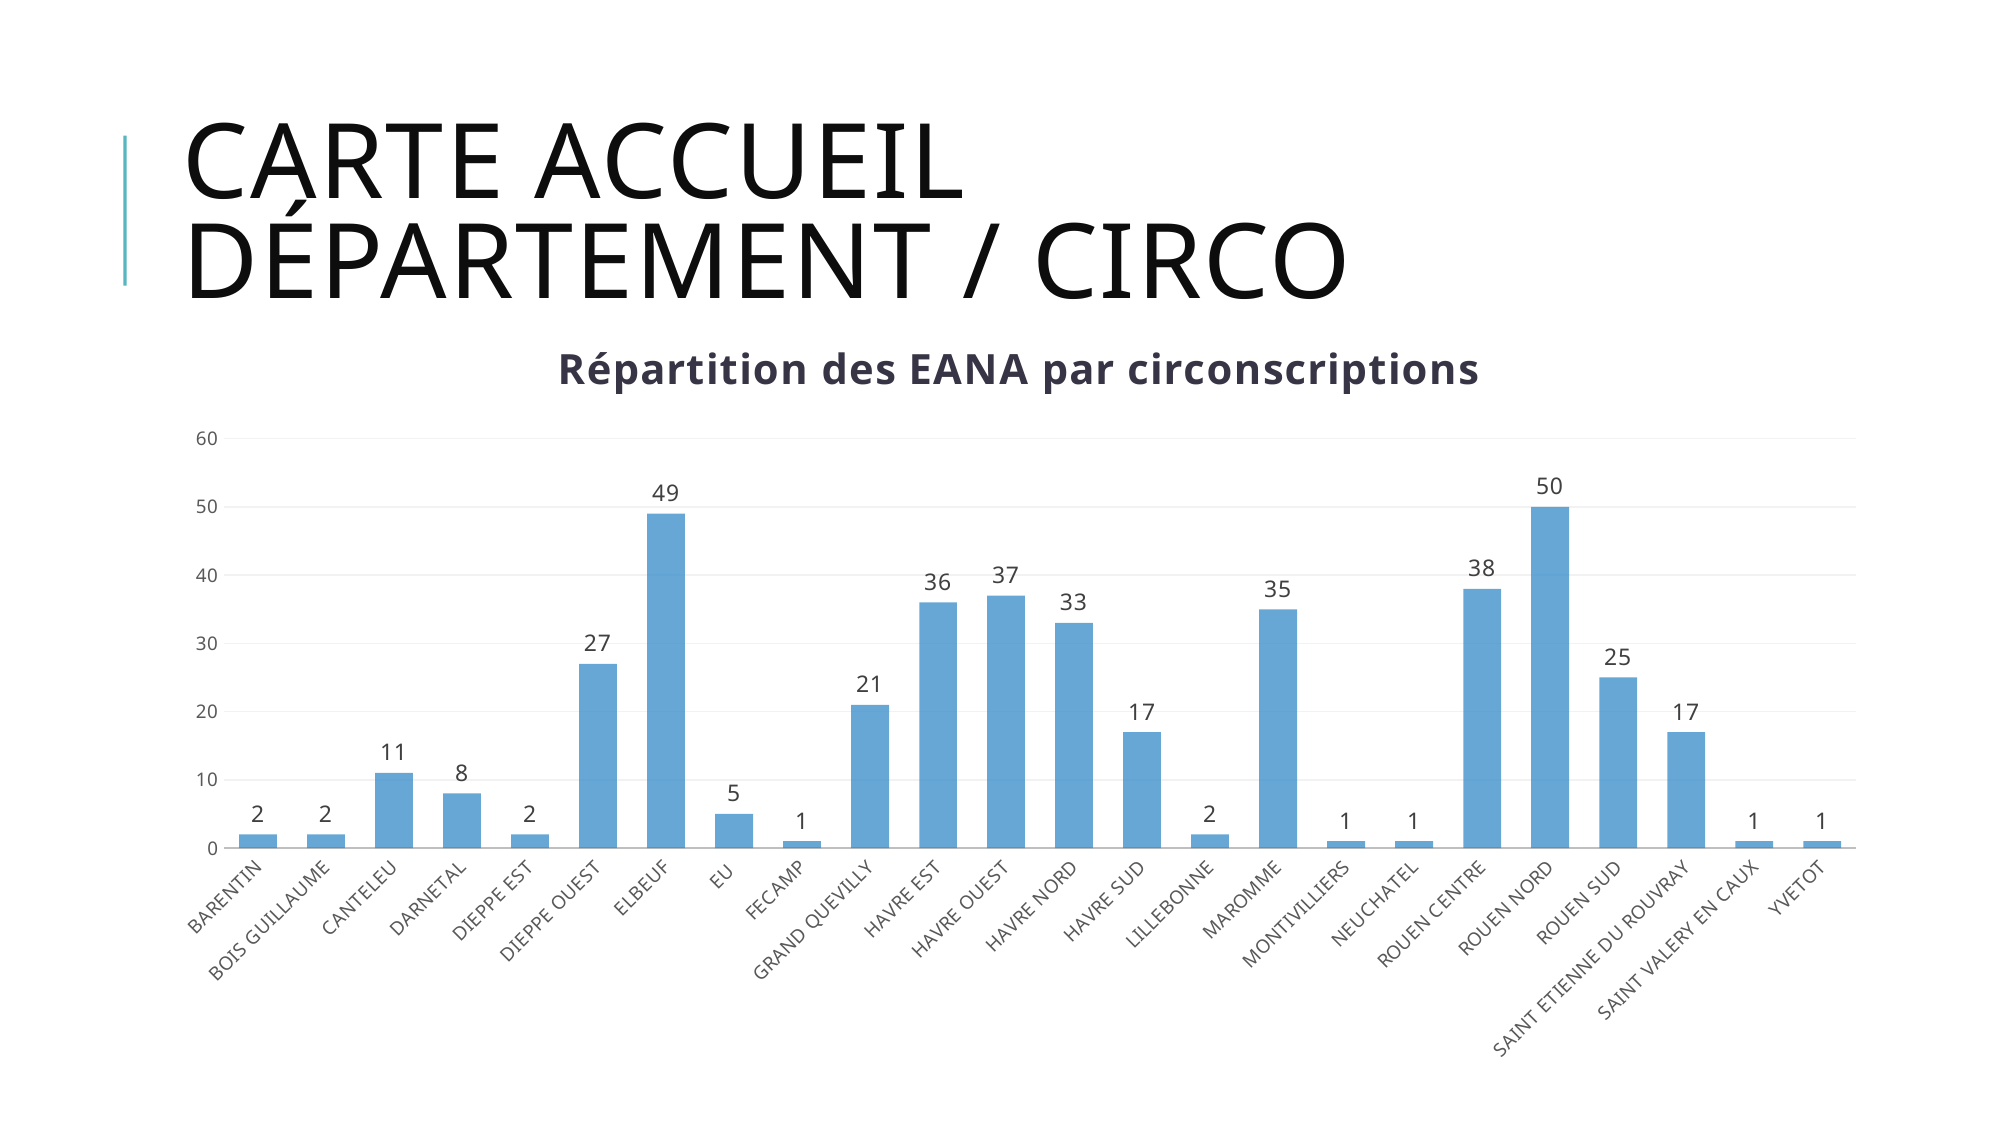

# Carte accueil département / circo
### Chart: Répartition des EANA par circonscriptions
| Category | Série1 |
|---|---|
| BARENTIN | 2.0 |
| BOIS GUILLAUME | 2.0 |
| CANTELEU | 11.0 |
| DARNETAL | 8.0 |
| DIEPPE EST | 2.0 |
| DIEPPE OUEST | 27.0 |
| ELBEUF | 49.0 |
| EU | 5.0 |
| FECAMP | 1.0 |
| GRAND QUEVILLY | 21.0 |
| HAVRE EST | 36.0 |
| HAVRE OUEST | 37.0 |
| HAVRE NORD | 33.0 |
| HAVRE SUD | 17.0 |
| LILLEBONNE | 2.0 |
| MAROMME | 35.0 |
| MONTIVILLIERS | 1.0 |
| NEUCHATEL | 1.0 |
| ROUEN CENTRE | 38.0 |
| ROUEN NORD | 50.0 |
| ROUEN SUD | 25.0 |
| SAINT ETIENNE DU ROUVRAY | 17.0 |
| SAINT VALERY EN CAUX | 1.0 |
| YVETOT | 1.0 |